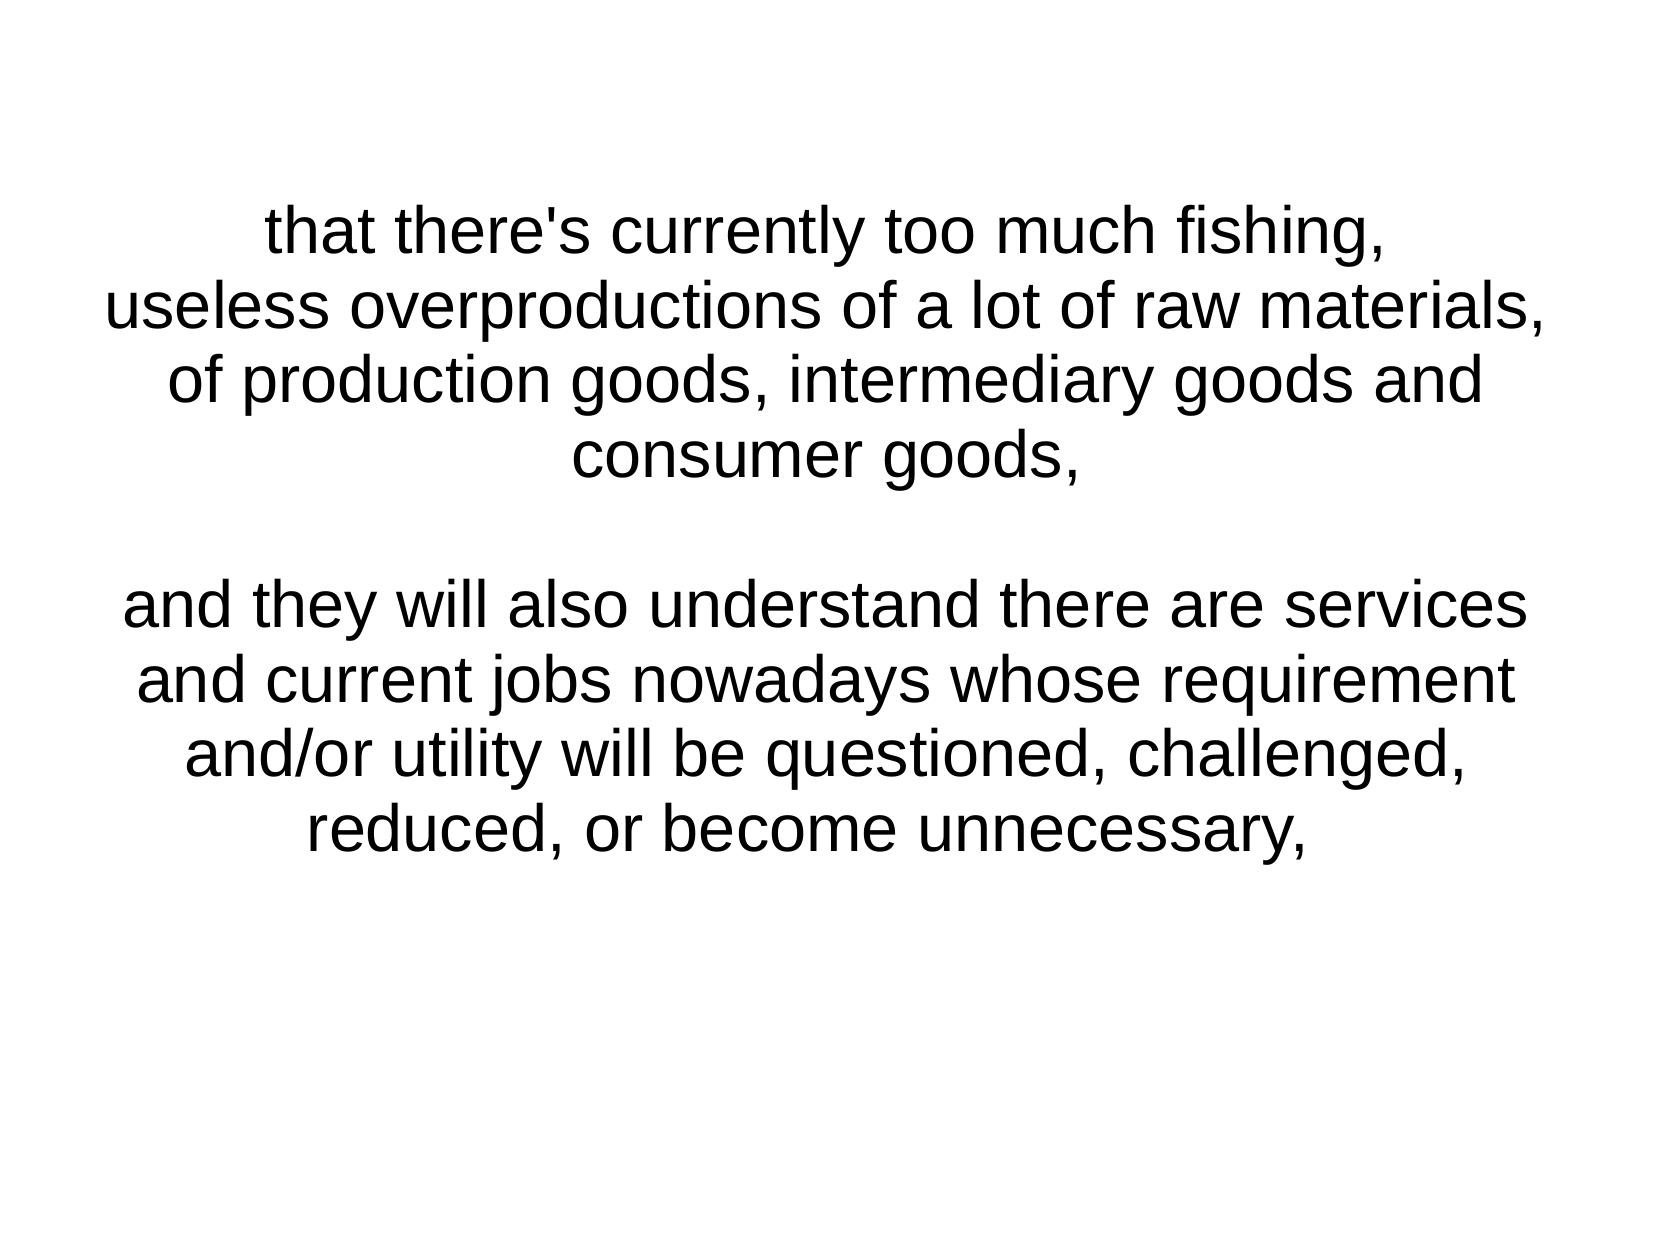

# that there's currently too much fishing, useless overproductions of a lot of raw materials, of production goods, intermediary goods and consumer goods,
and they will also understand there are services and current jobs nowadays whose requirement and/or utility will be questioned, challenged, reduced, or become unnecessary,